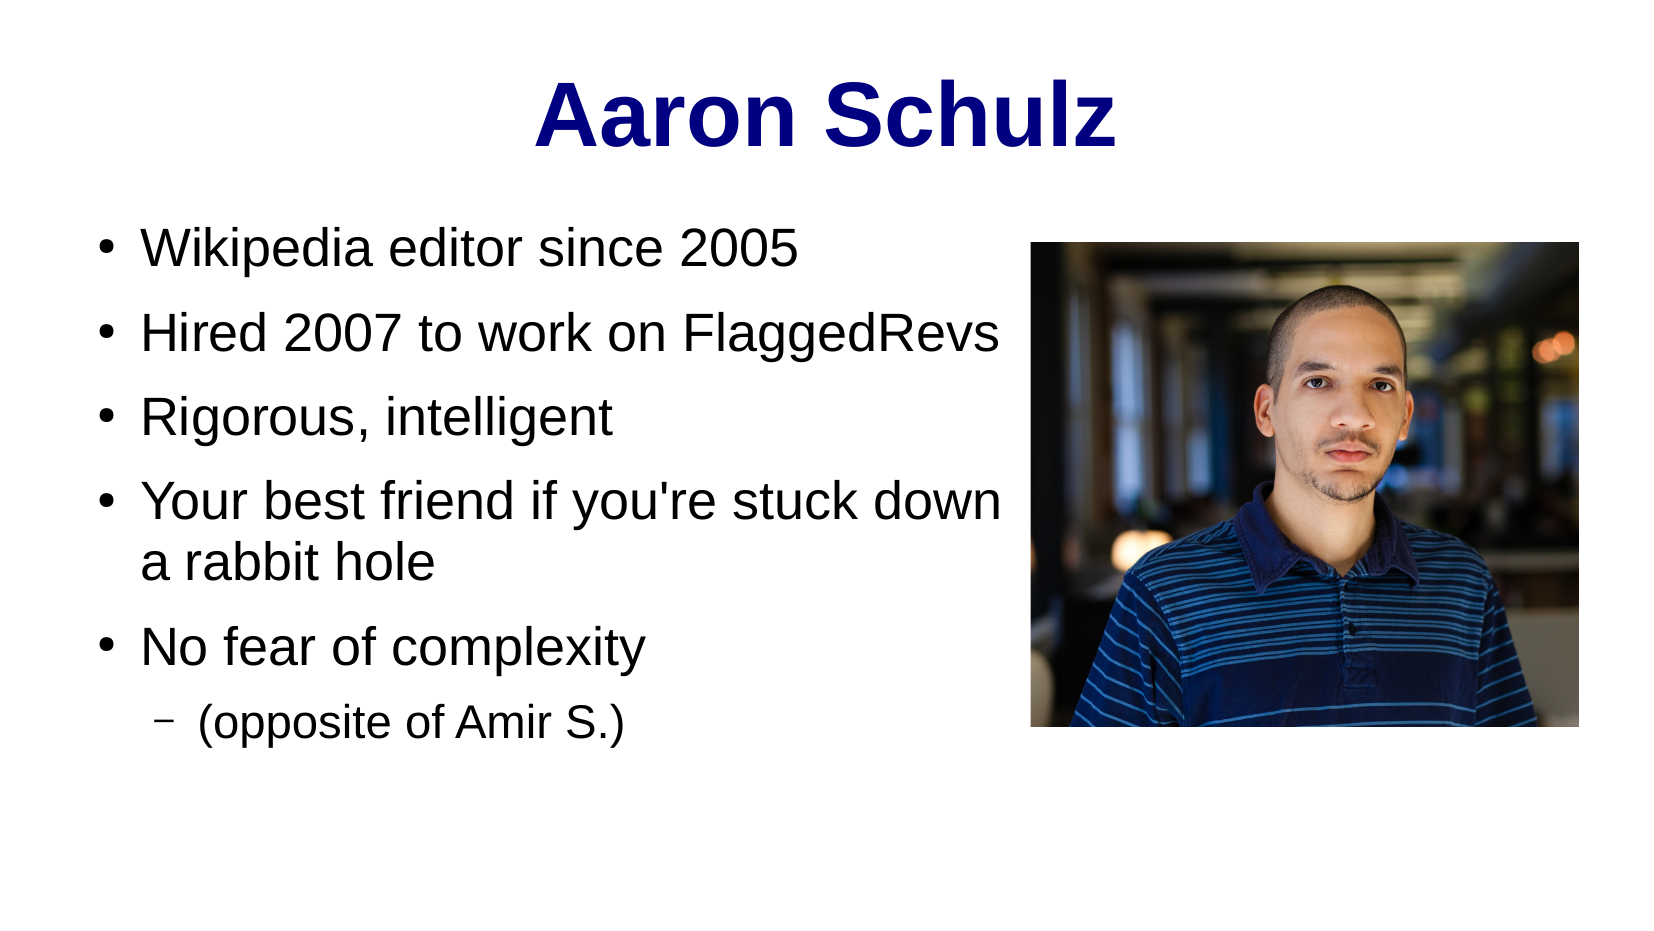

# Aaron Schulz
Wikipedia editor since 2005
Hired 2007 to work on FlaggedRevs
Rigorous, intelligent
Your best friend if you're stuck down a rabbit hole
No fear of complexity
(opposite of Amir S.)